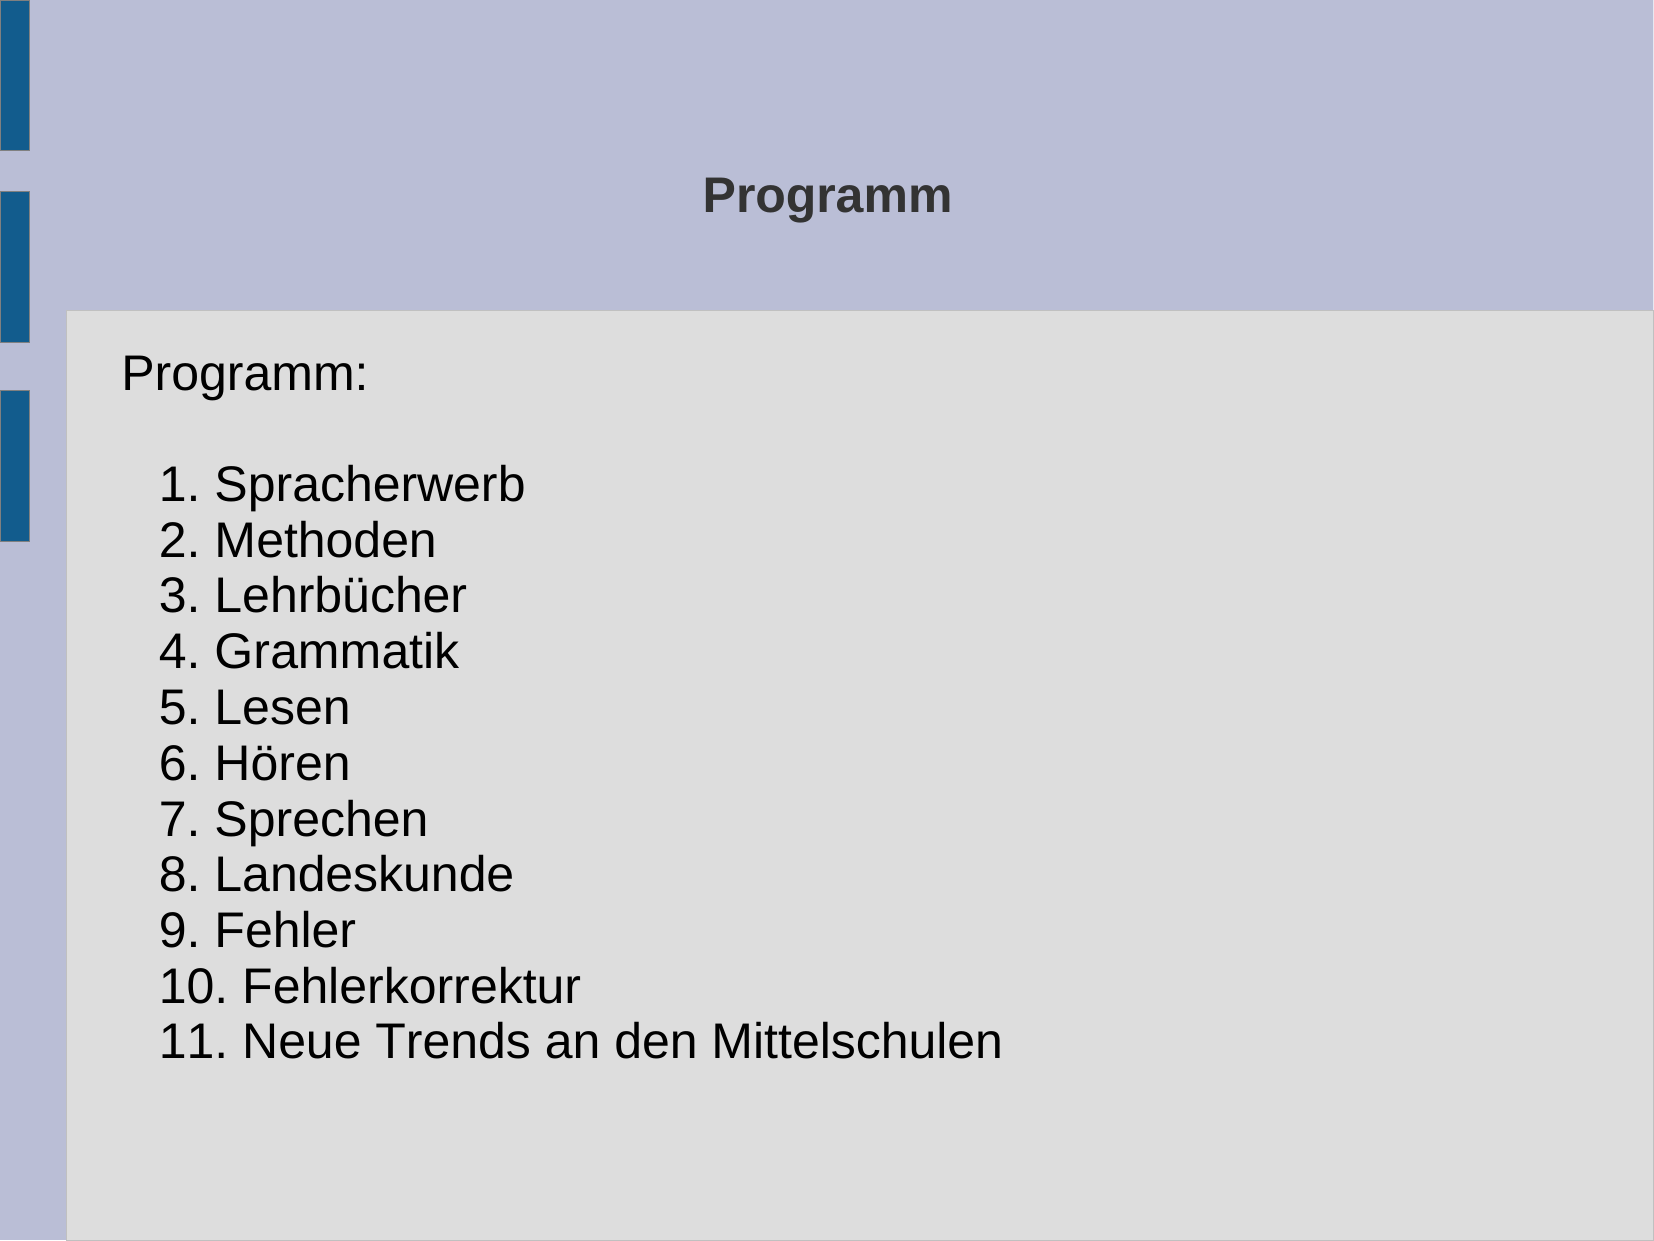

# Programm
Programm:
1. Spracherwerb
2. Methoden
3. Lehrbücher
4. Grammatik
5. Lesen
6. Hören
7. Sprechen
8. Landeskunde
9. Fehler
10. Fehlerkorrektur
11. Neue Trends an den Mittelschulen